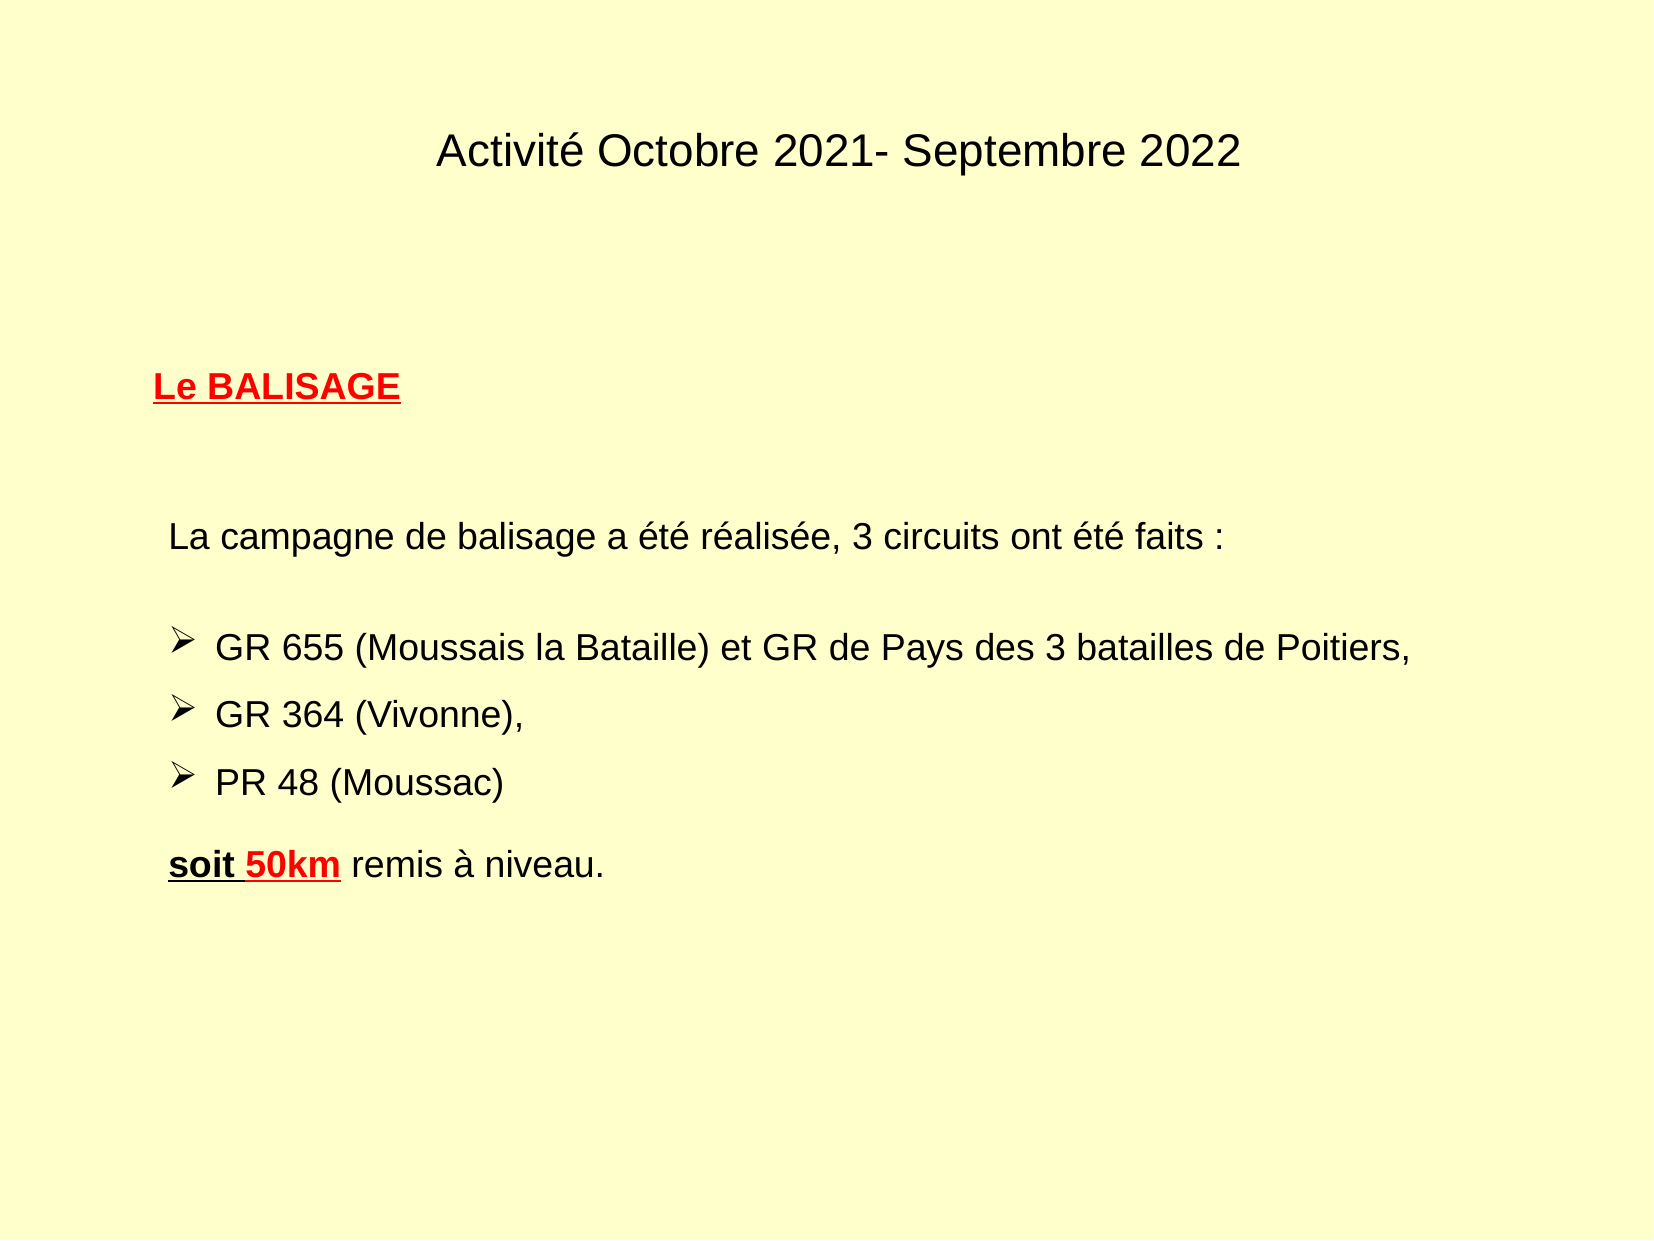

# Activité Octobre 2021- Septembre 2022
Le BALISAGE
La campagne de balisage a été réalisée, 3 circuits ont été faits :
GR 655 (Moussais la Bataille) et GR de Pays des 3 batailles de Poitiers,
GR 364 (Vivonne),
PR 48 (Moussac)
soit 50km remis à niveau.